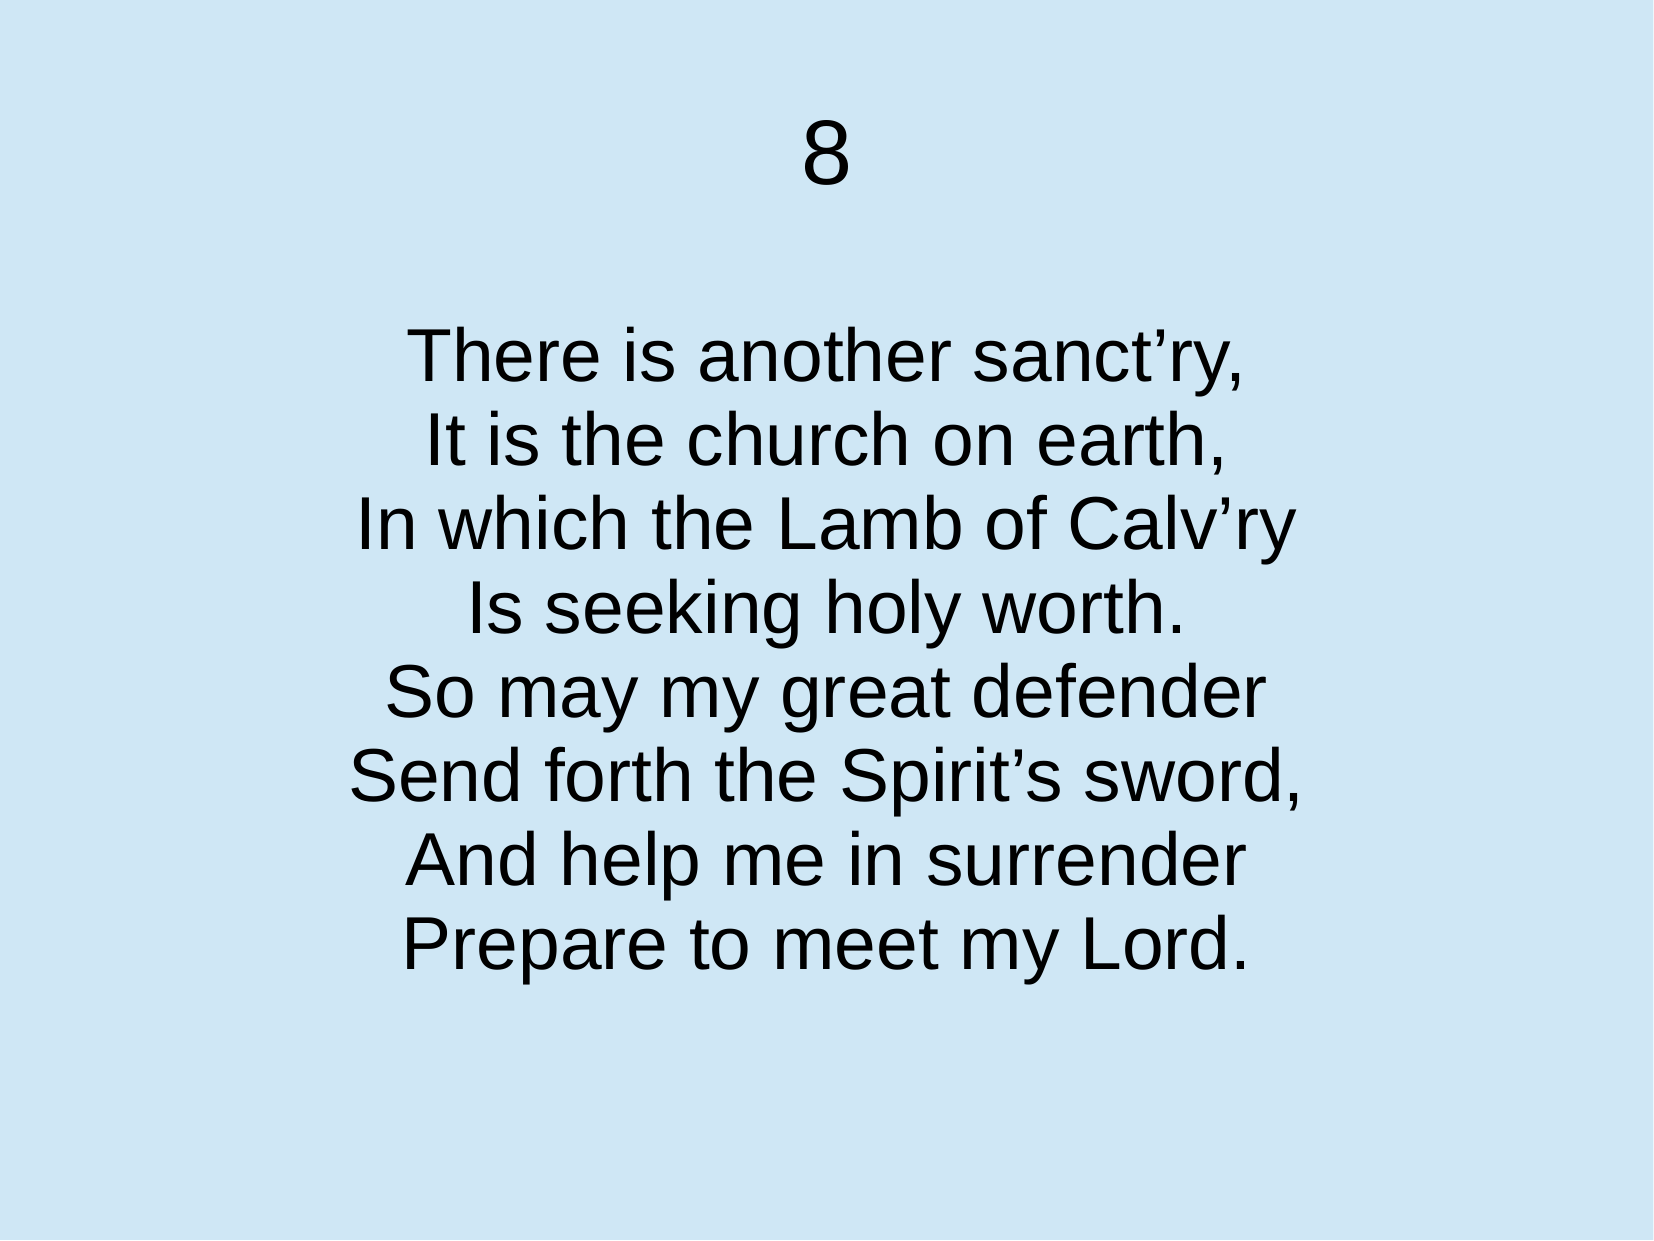

# 8
There is another sanct’ry,
It is the church on earth,
In which the Lamb of Calv’ry
Is seeking holy worth.
So may my great defender
Send forth the Spirit’s sword,
And help me in surrender
Prepare to meet my Lord.